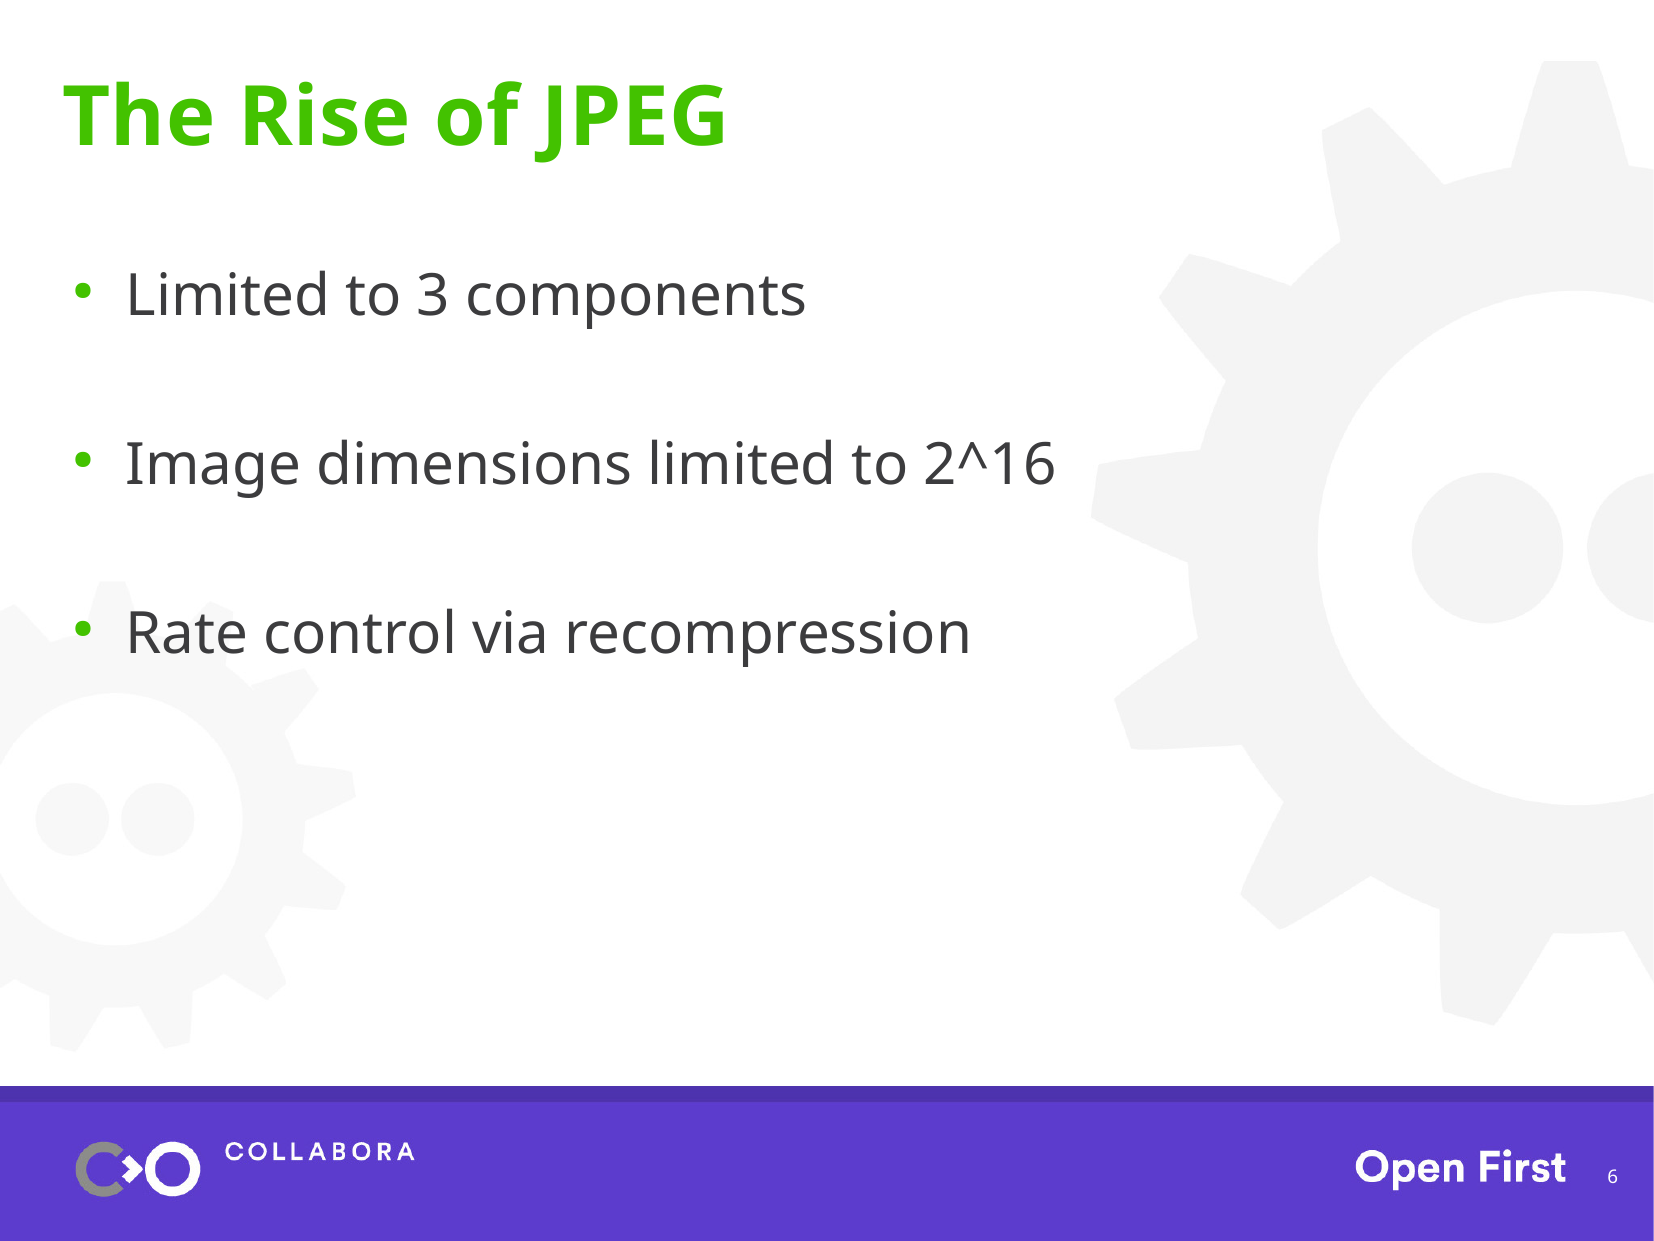

# The Rise of JPEG
Limited to 3 components
Image dimensions limited to 2^16
Rate control via recompression